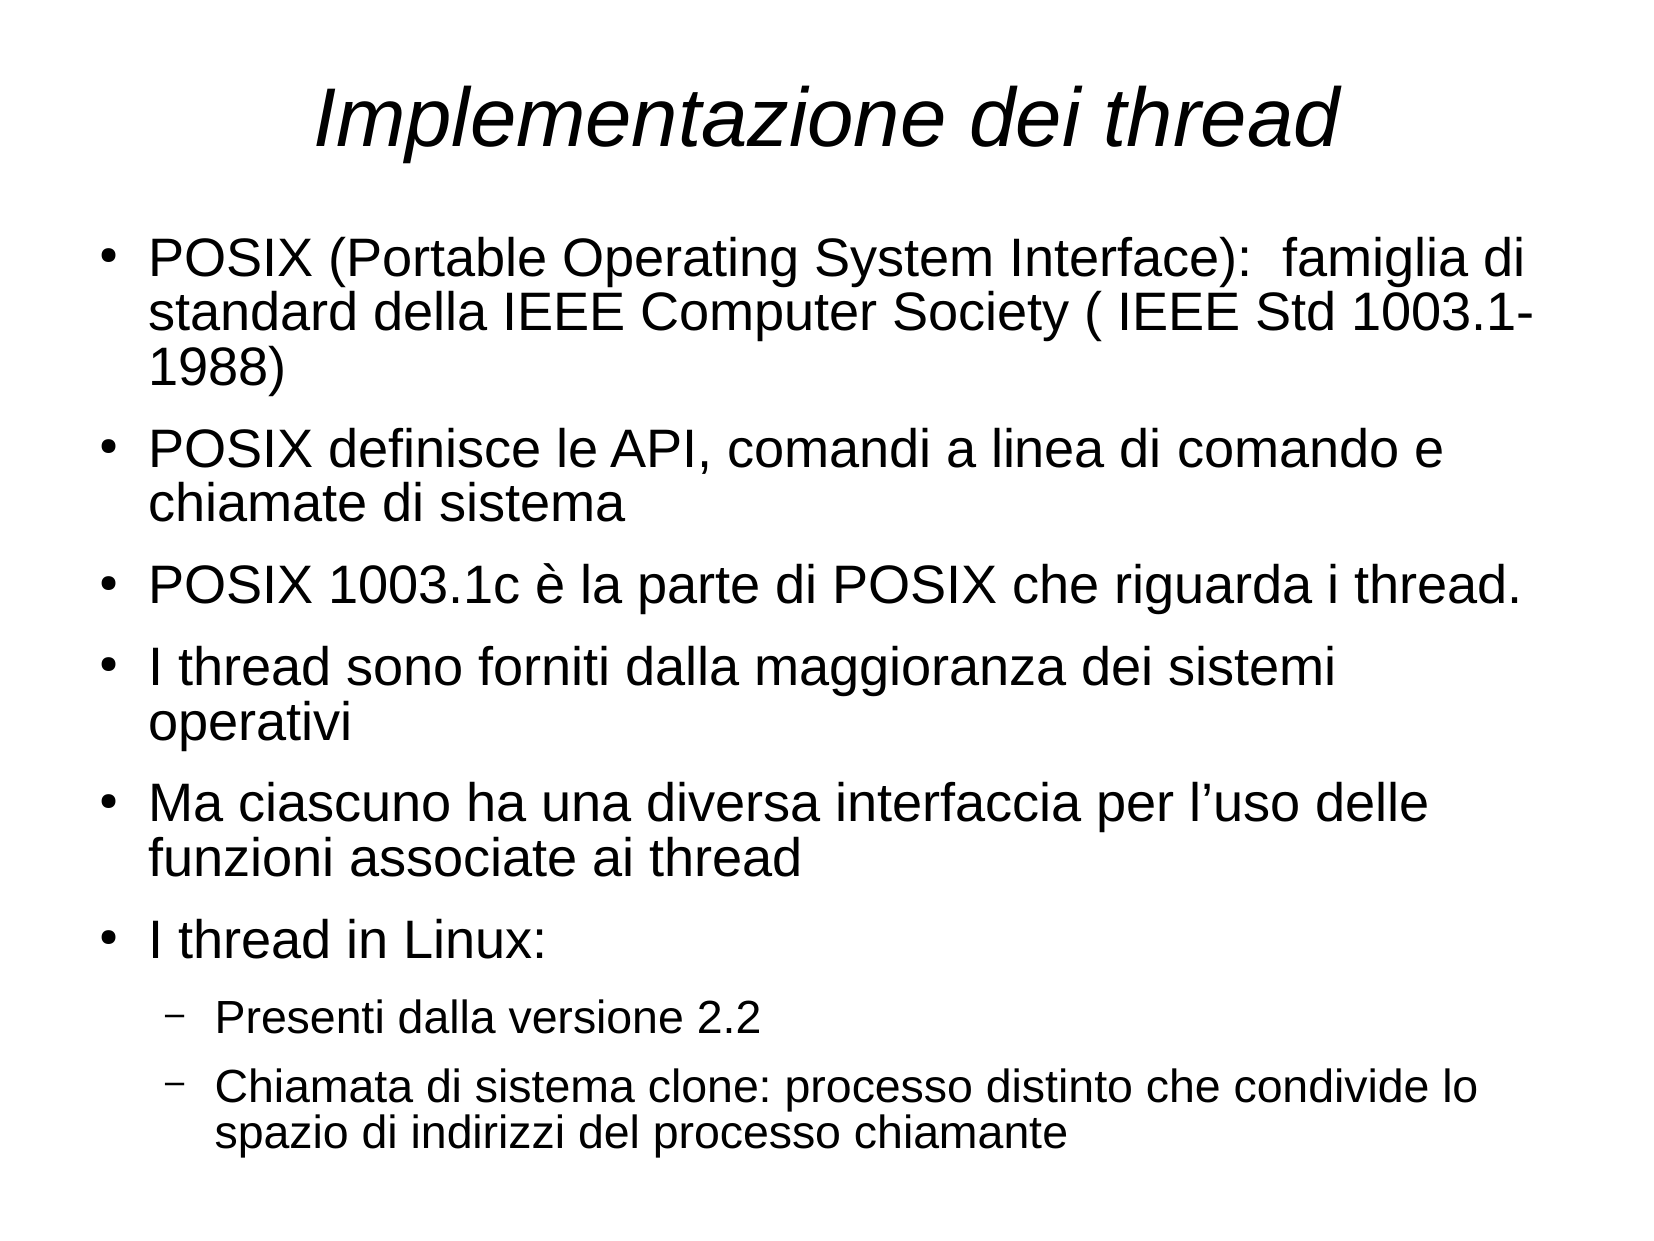

# Implementazione dei thread
POSIX (Portable Operating System Interface): famiglia di standard della IEEE Computer Society ( IEEE Std 1003.1-1988)
POSIX definisce le API, comandi a linea di comando e chiamate di sistema
POSIX 1003.1c è la parte di POSIX che riguarda i thread.
I thread sono forniti dalla maggioranza dei sistemi operativi
Ma ciascuno ha una diversa interfaccia per l’uso delle funzioni associate ai thread
I thread in Linux:
Presenti dalla versione 2.2
Chiamata di sistema clone: processo distinto che condivide lo spazio di indirizzi del processo chiamante